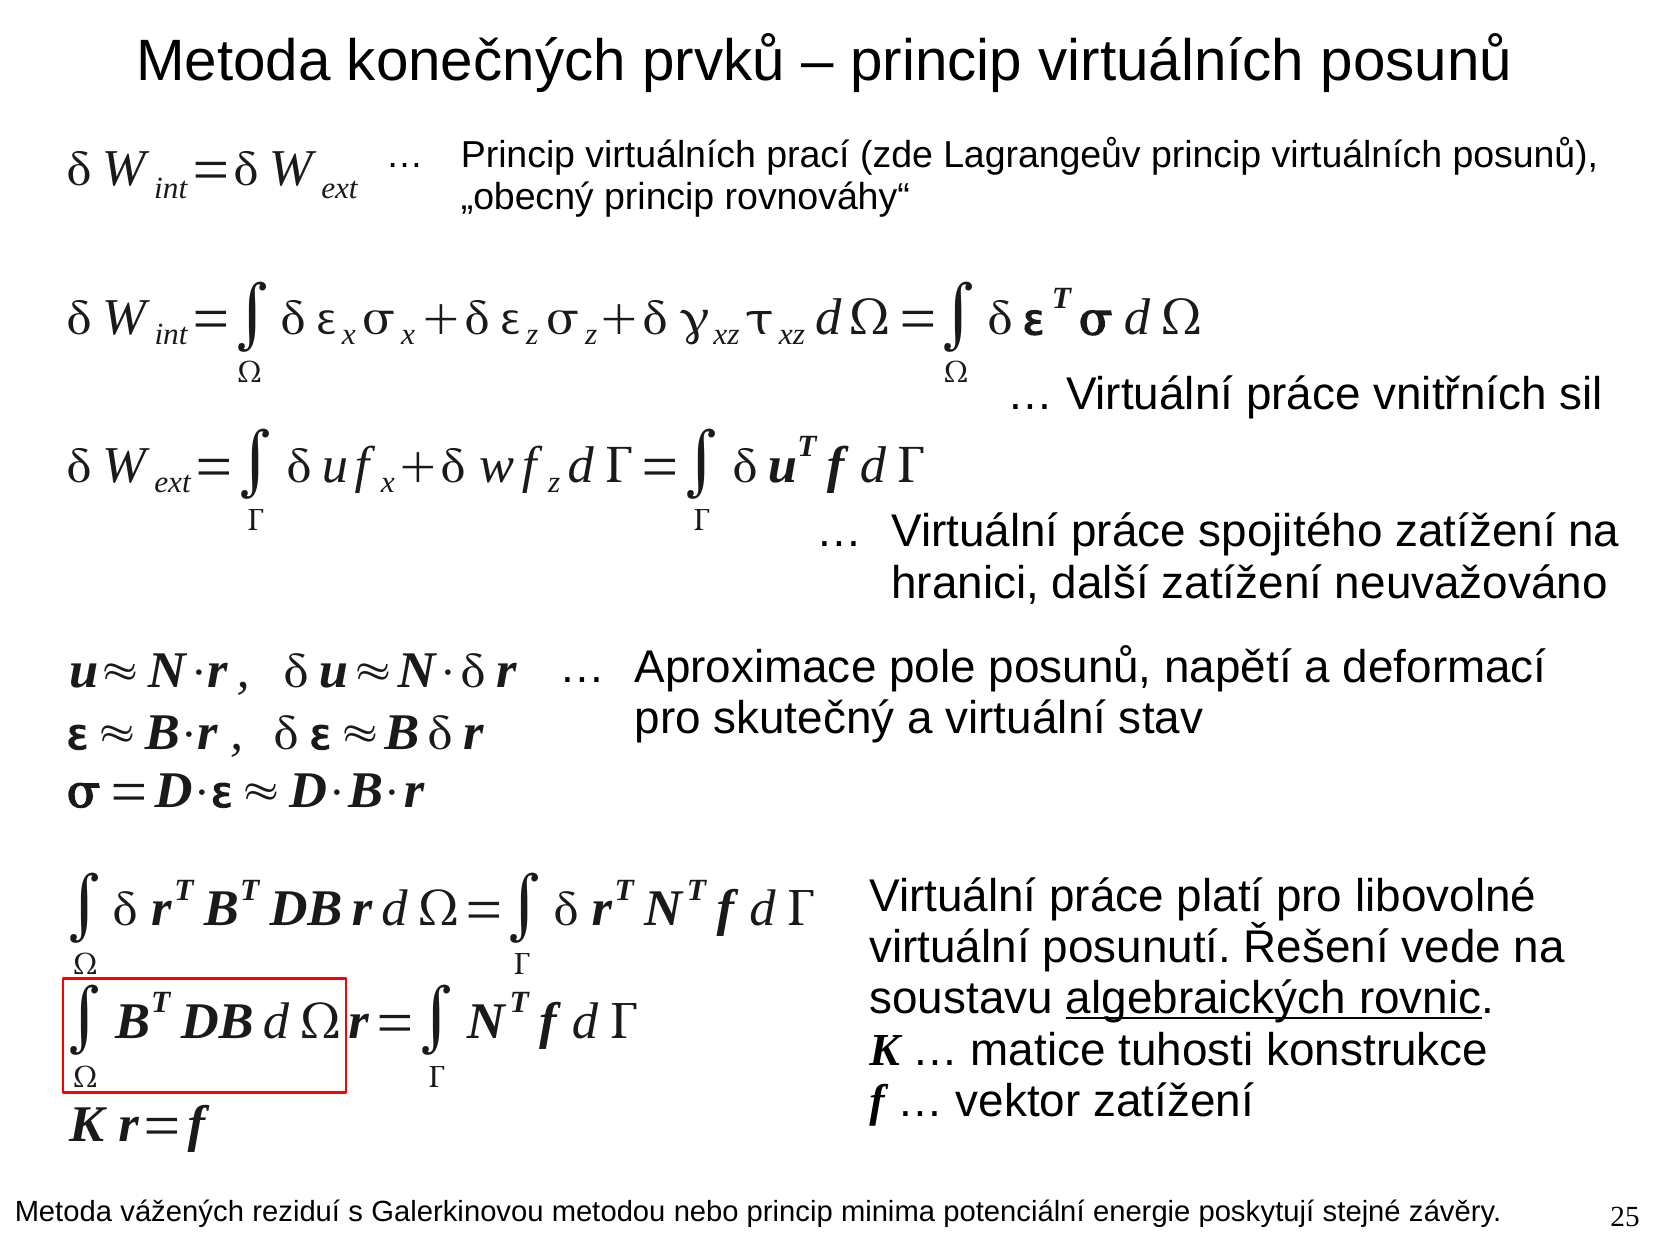

# Metoda konečných prvků – princip virtuálních posunů
… 	Princip virtuálních prací (zde Lagrangeův princip virtuálních posunů),
 	„obecný princip rovnováhy“
… Virtuální práce vnitřních sil
… 	Virtuální práce spojitého zatížení na 		hranici, další zatížení neuvažováno
… 	Aproximace pole posunů, napětí a deformací 	pro skutečný a virtuální stav
Virtuální práce platí pro libovolné virtuální posunutí. Řešení vede na soustavu algebraických rovnic.
K … matice tuhosti konstrukce
f … vektor zatížení
Metoda vážených reziduí s Galerkinovou metodou nebo princip minima potenciální energie poskytují stejné závěry.
25